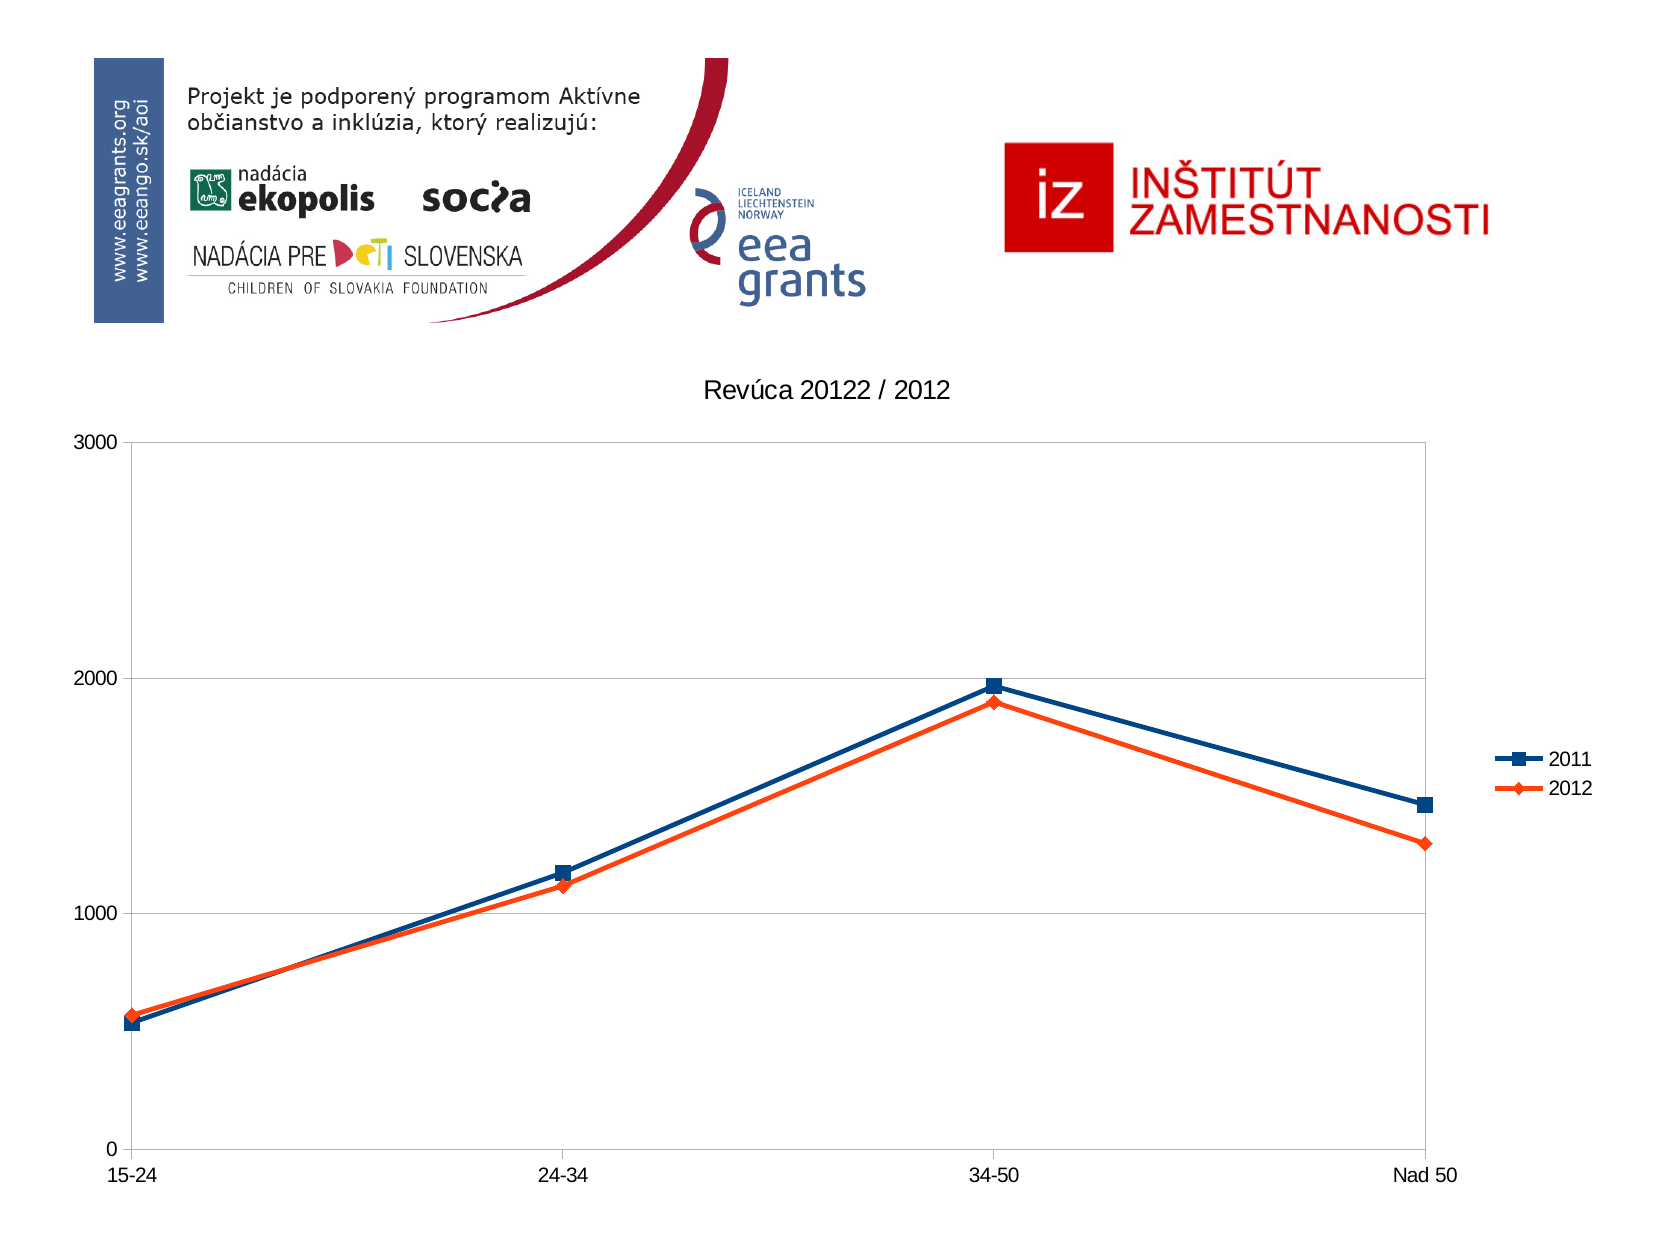

### Chart: Revúca 20122 / 2012
| Category | 2011 | 2012 |
|---|---|---|
| 15-24 | 537.0 | 569.0 |
| 24-34 | 1174.0 | 1118.0 |
| 34-50 | 1967.0 | 1899.0 |
| Nad 50 | 1463.0 | 1298.0 |